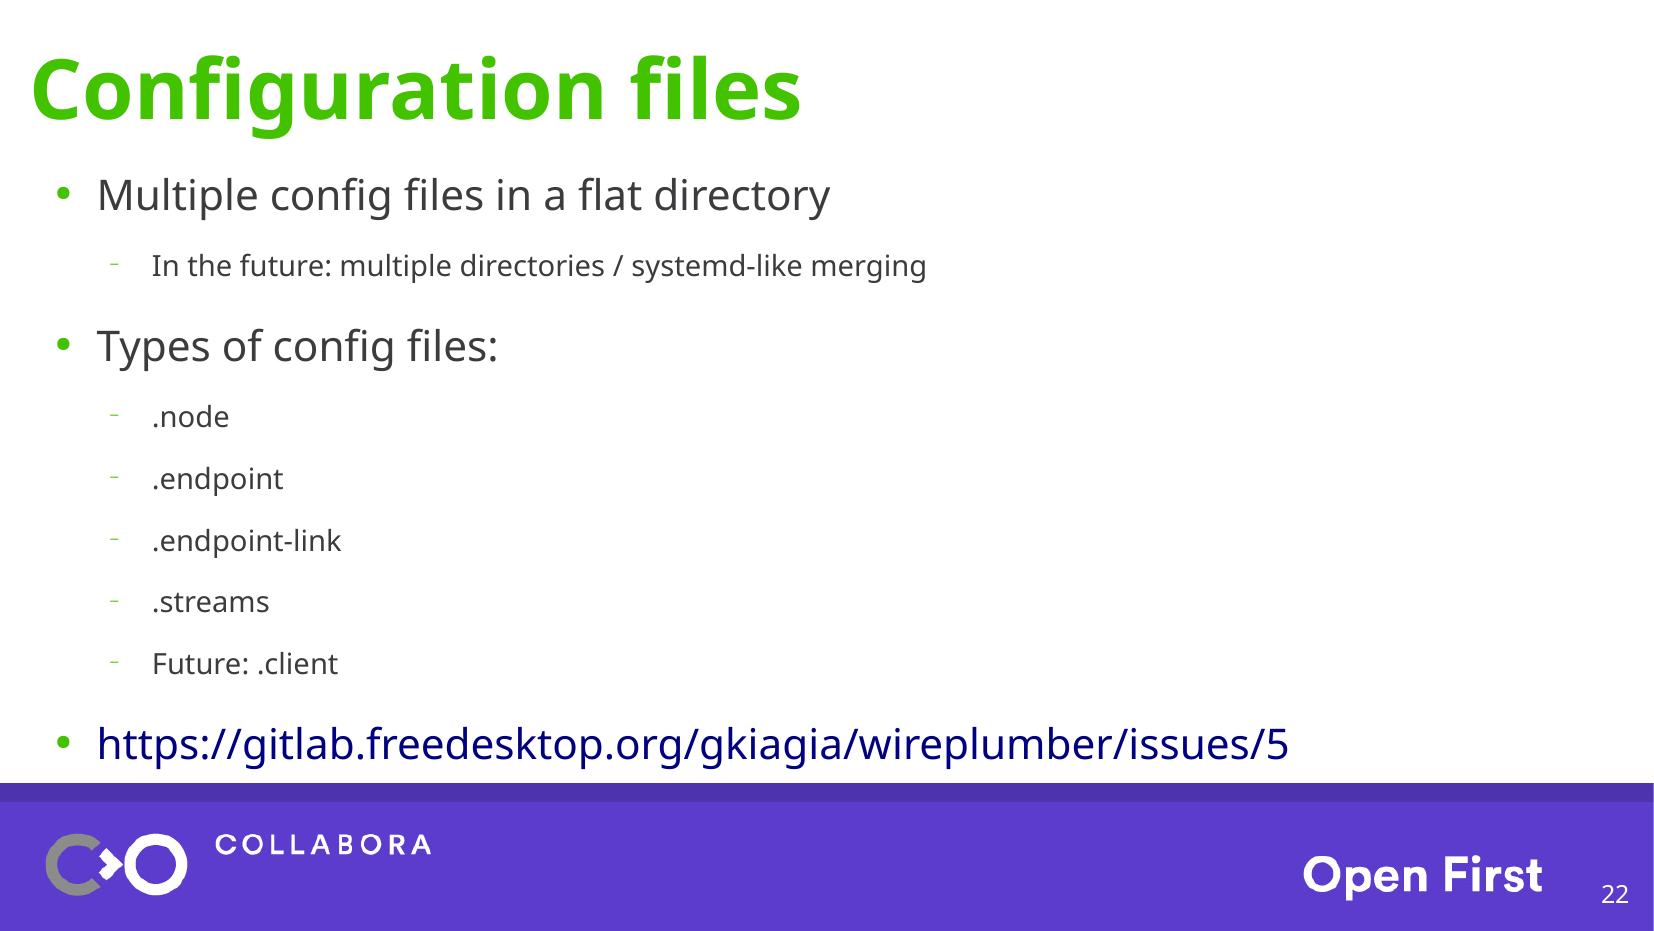

# Configuration files
Multiple config files in a flat directory
In the future: multiple directories / systemd-like merging
Types of config files:
.node
.endpoint
.endpoint-link
.streams
Future: .client
https://gitlab.freedesktop.org/gkiagia/wireplumber/issues/5